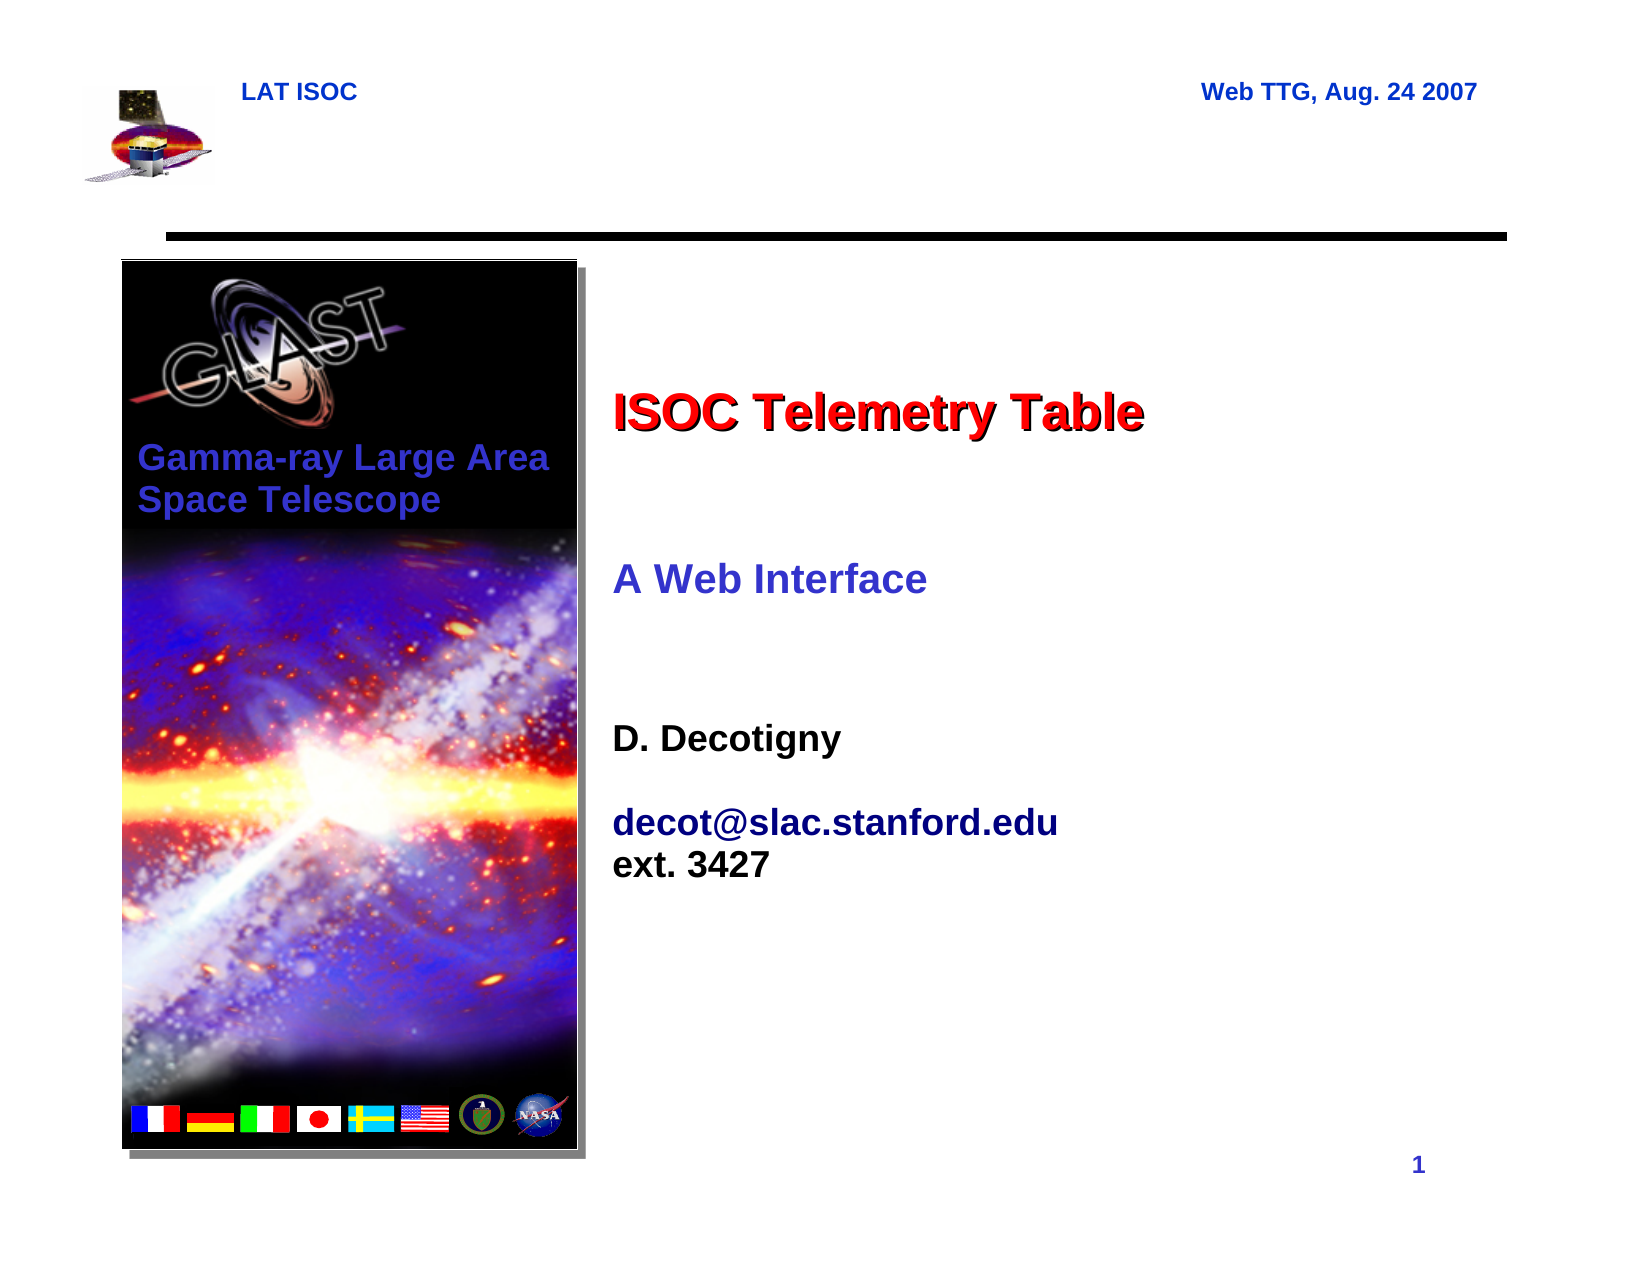

Gamma-ray Large Area Space Telescope
ISOC Telemetry Table
A Web Interface
D. Decotigny
decot@slac.stanford.edu
ext. 3427